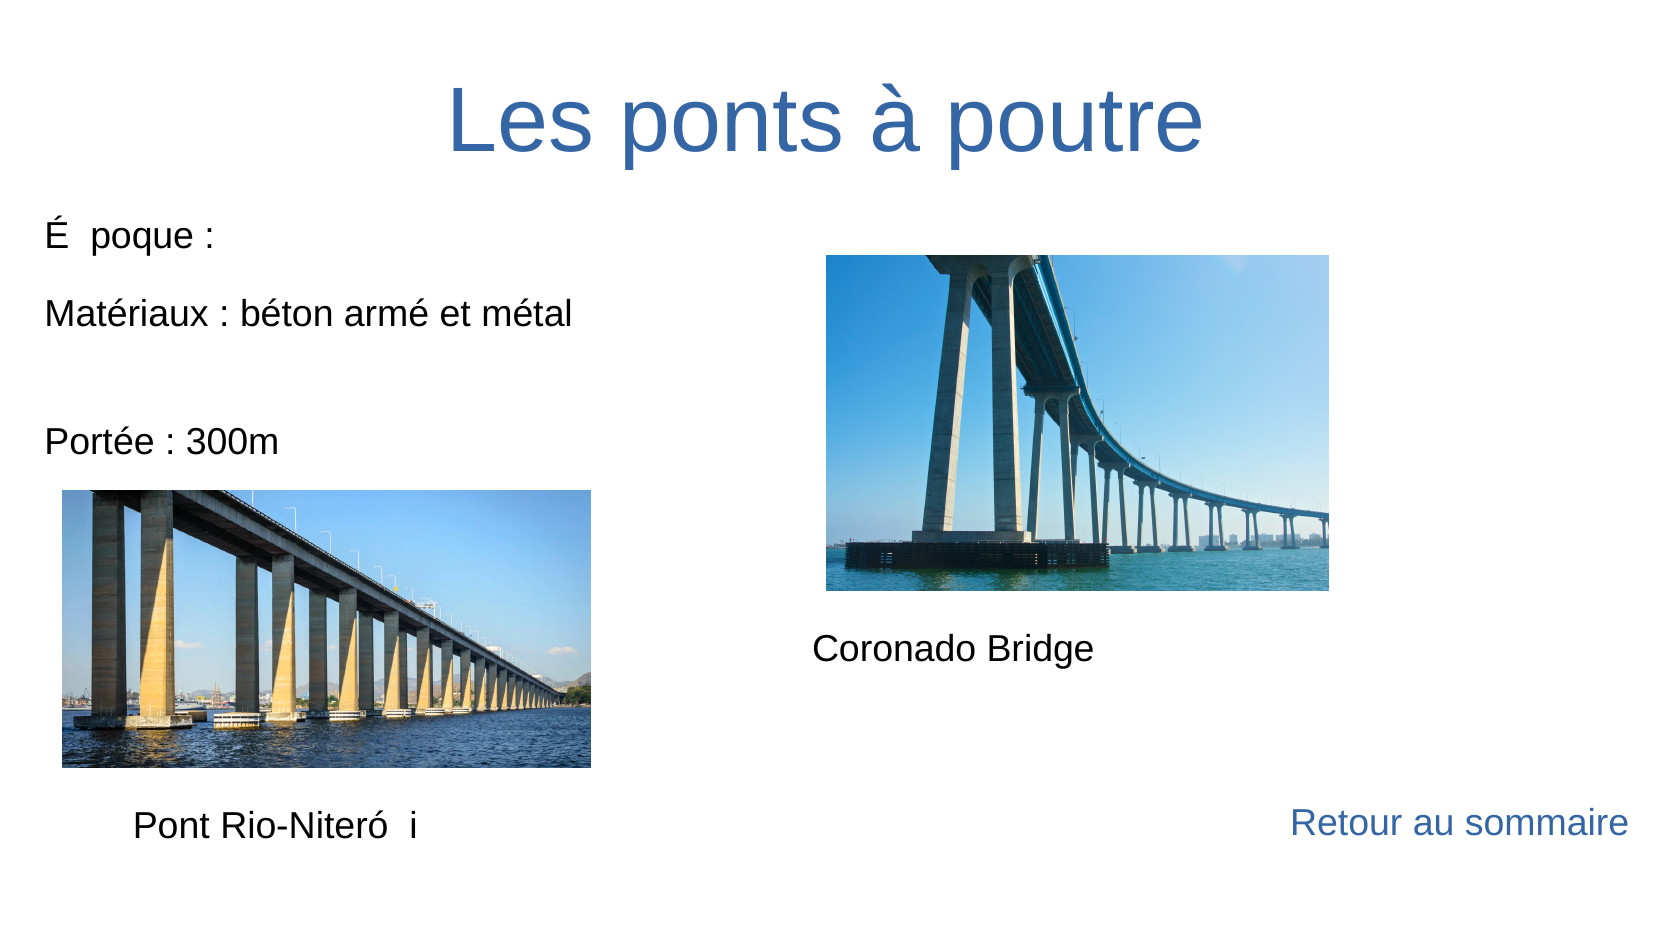

# Les ponts à poutre
É poque :
Matériaux : béton armé et métal
Portée : 300m
Coronado Bridge
Retour au sommaire
Pont Rio-Niteró i